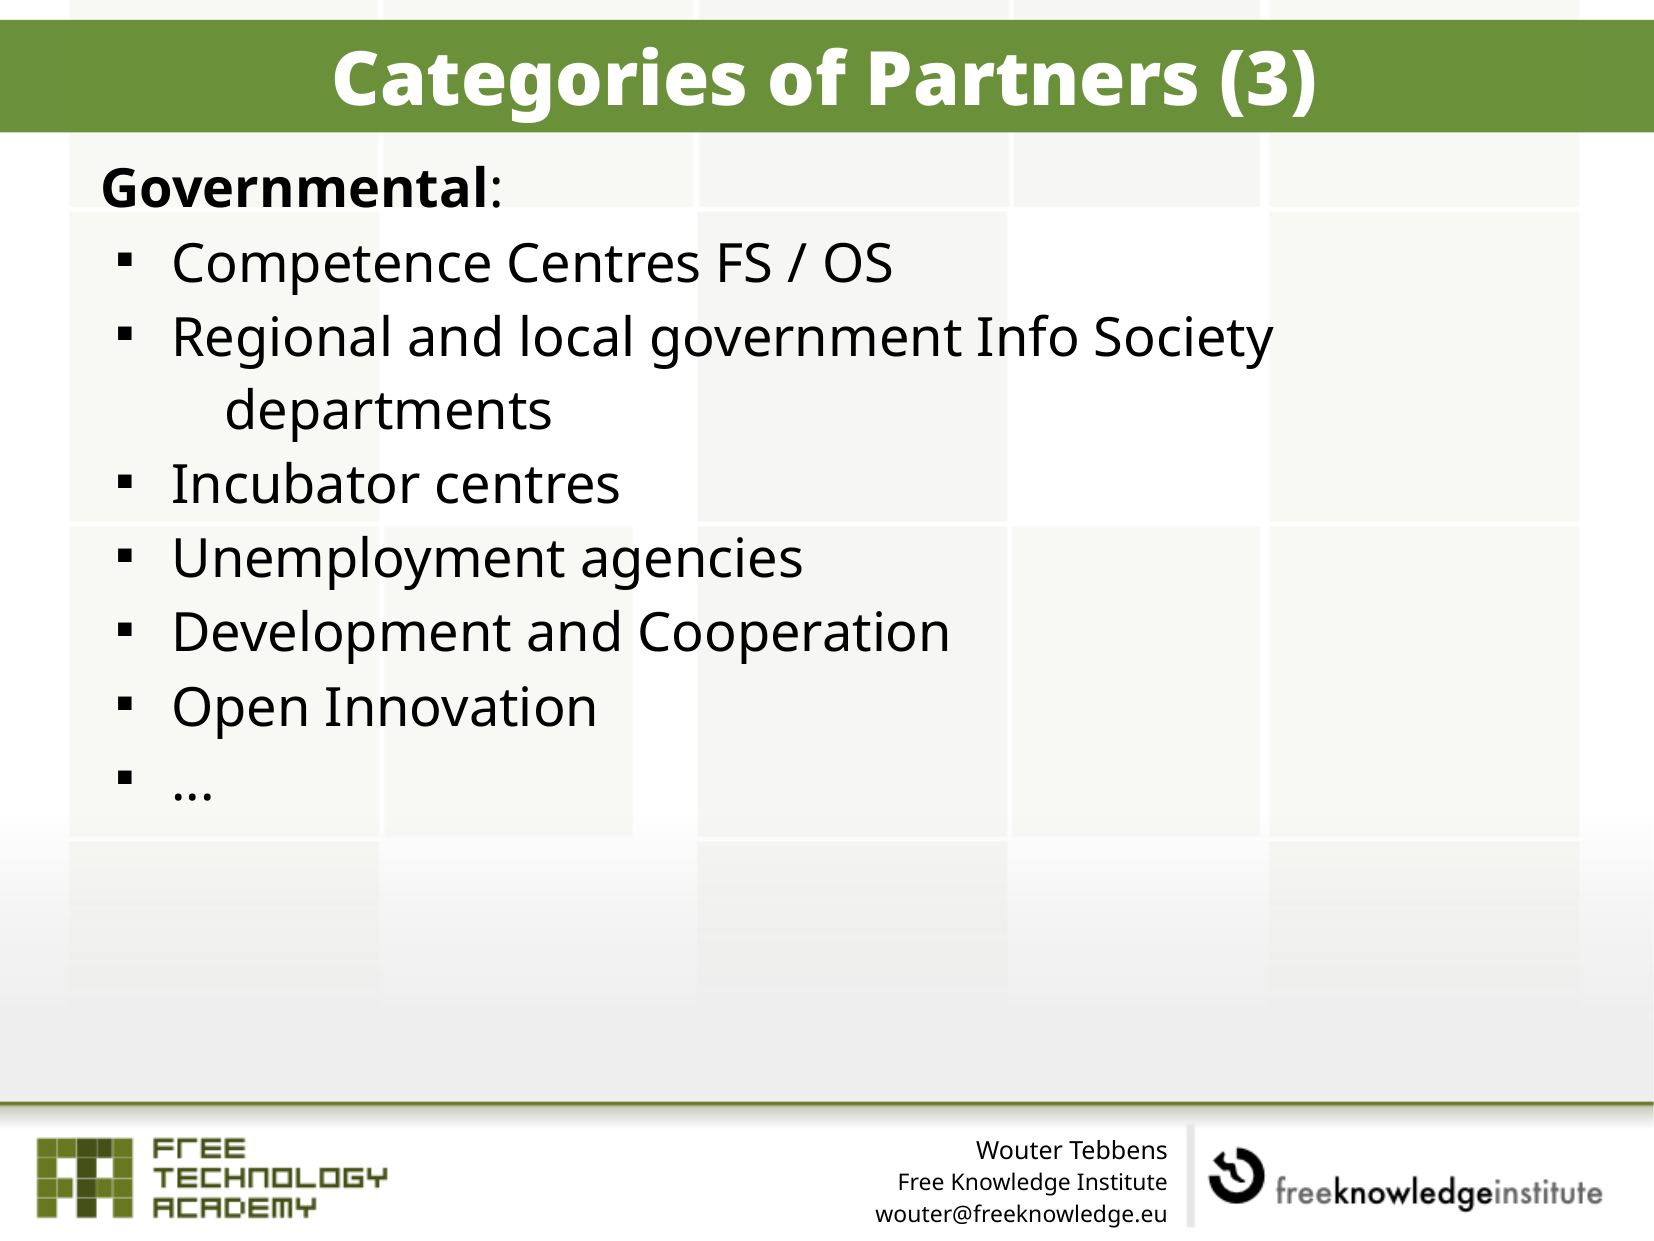

# Categories of Partners (3)
Governmental:
Competence Centres FS / OS
Regional and local government Info Society departments
Incubator centres
Unemployment agencies
Development and Cooperation
Open Innovation
...